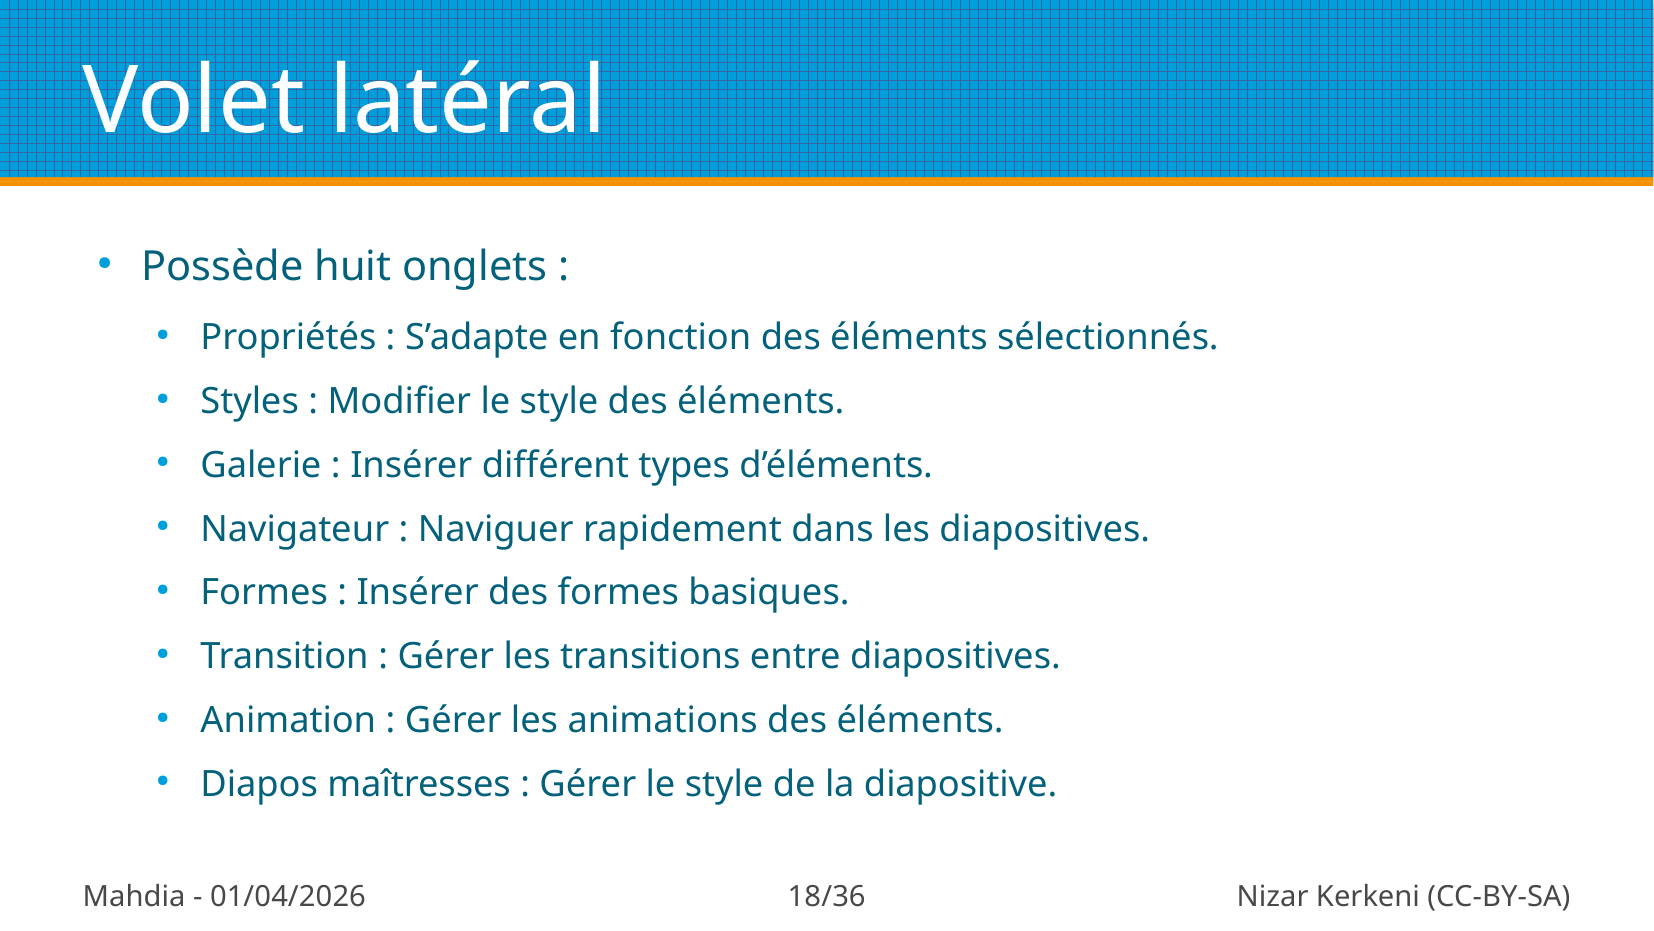

# Volet latéral
Possède huit onglets :
Propriétés : S’adapte en fonction des éléments sélectionnés.
Styles : Modifier le style des éléments.
Galerie : Insérer différent types d’éléments.
Navigateur : Naviguer rapidement dans les diapositives.
Formes : Insérer des formes basiques.
Transition : Gérer les transitions entre diapositives.
Animation : Gérer les animations des éléments.
Diapos maîtresses : Gérer le style de la diapositive.
Mahdia - 01/04/2026
18